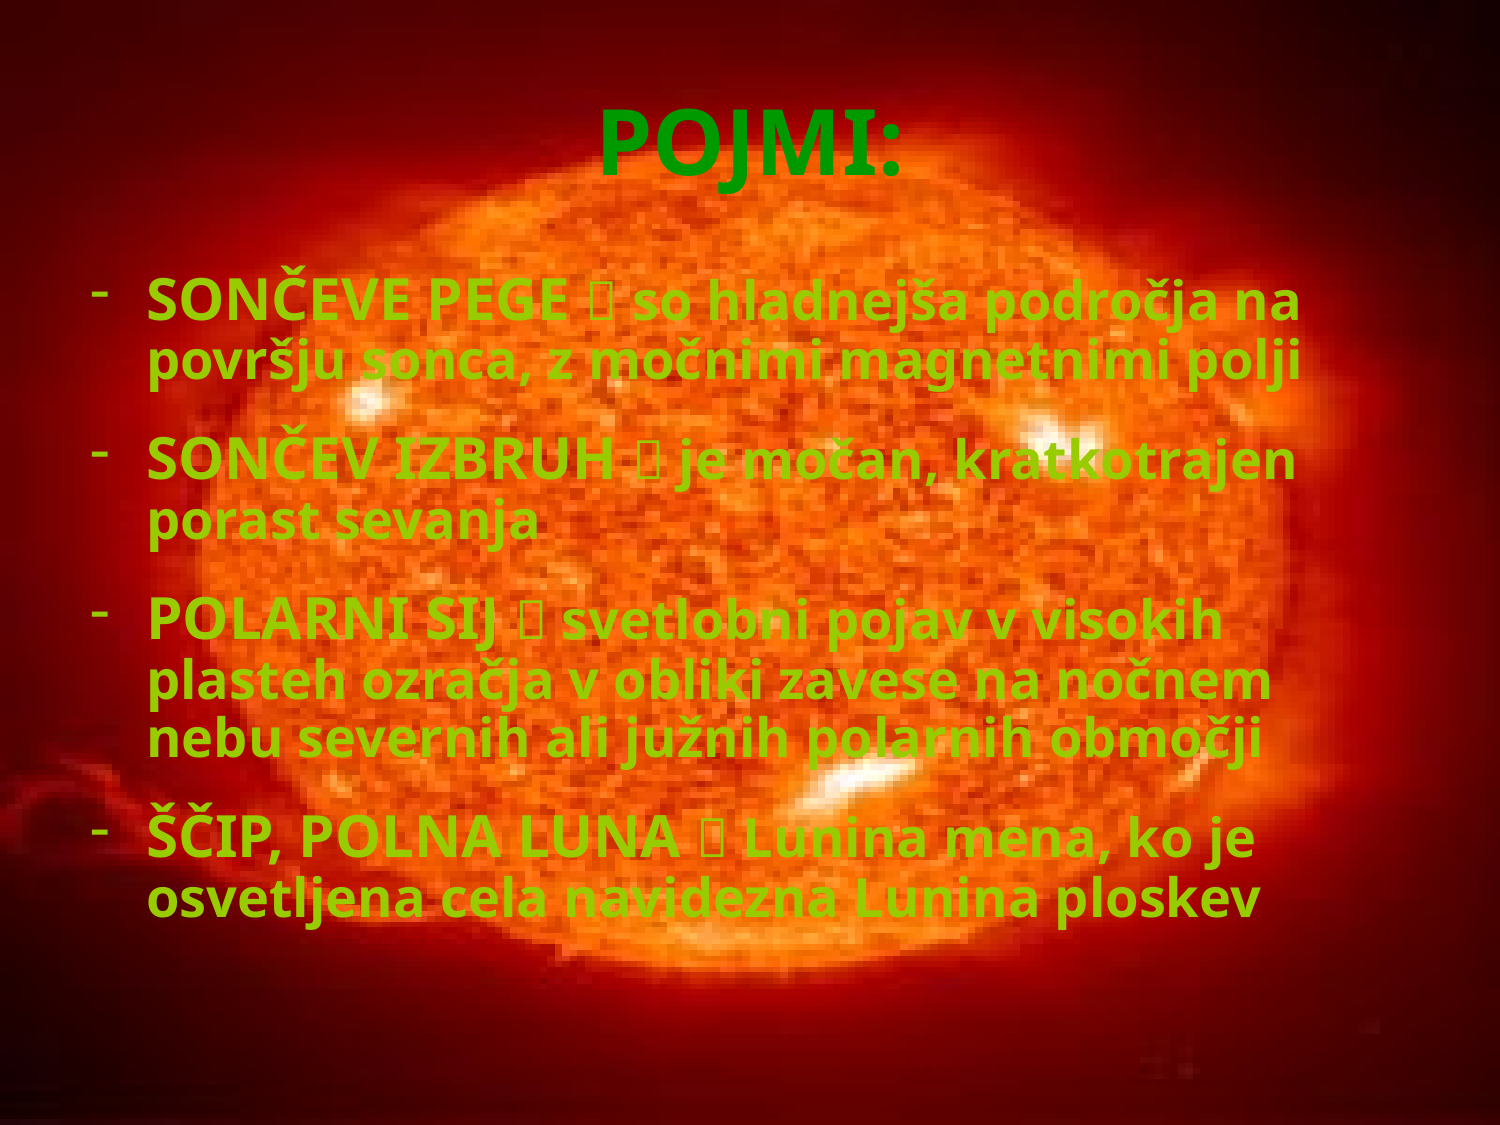

# POJMI:
SONČEVE PEGE  so hladnejša področja na površju sonca, z močnimi magnetnimi polji
SONČEV IZBRUH  je močan, kratkotrajen porast sevanja
POLARNI SIJ  svetlobni pojav v visokih plasteh ozračja v obliki zavese na nočnem nebu severnih ali južnih polarnih območji
ŠČIP, POLNA LUNA  Lunina mena, ko je osvetljena cela navidezna Lunina ploskev